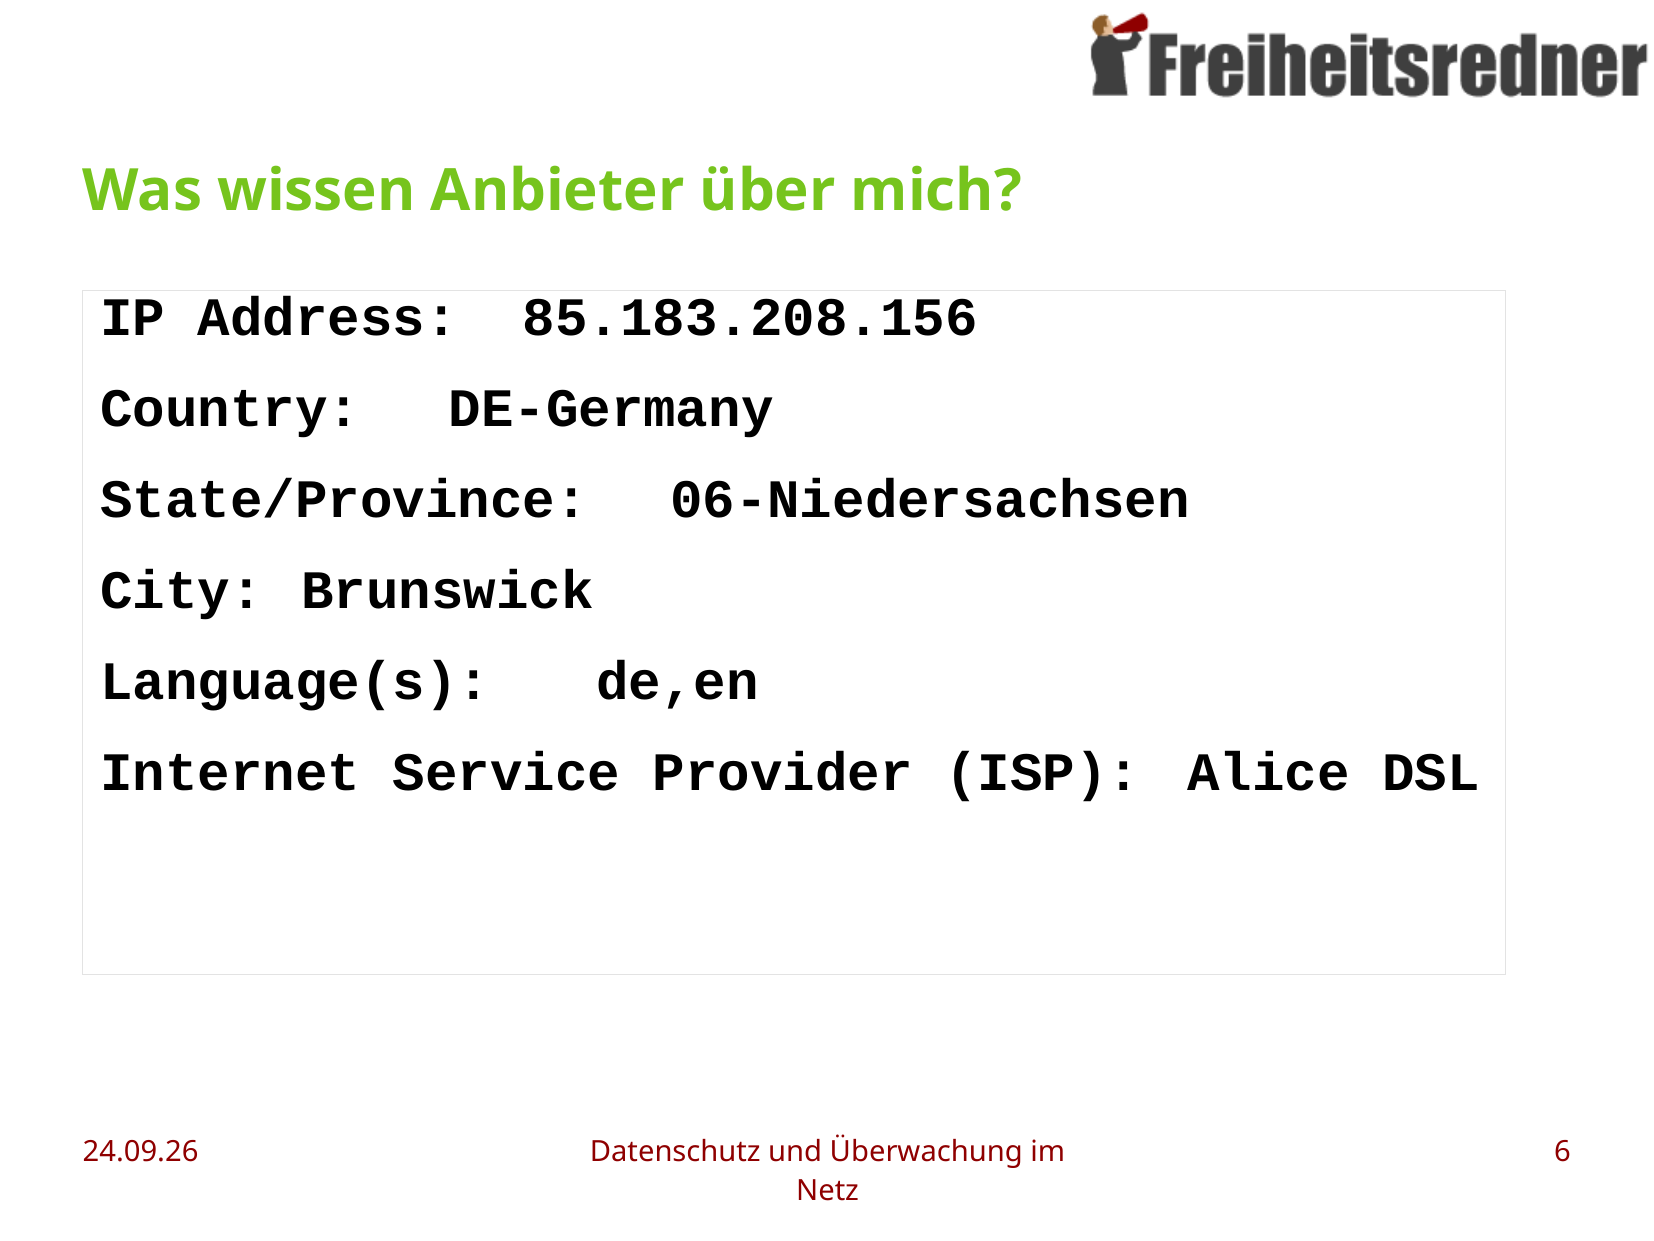

# Was wissen Anbieter über mich?
IP Address: 	85.183.208.156
Country: 	DE-Germany
State/Province: 	06-Niedersachsen
City: 	Brunswick
Language(s): 	de,en
Internet Service Provider (ISP): 	Alice DSL
Überwachungsmaßnahmen
6